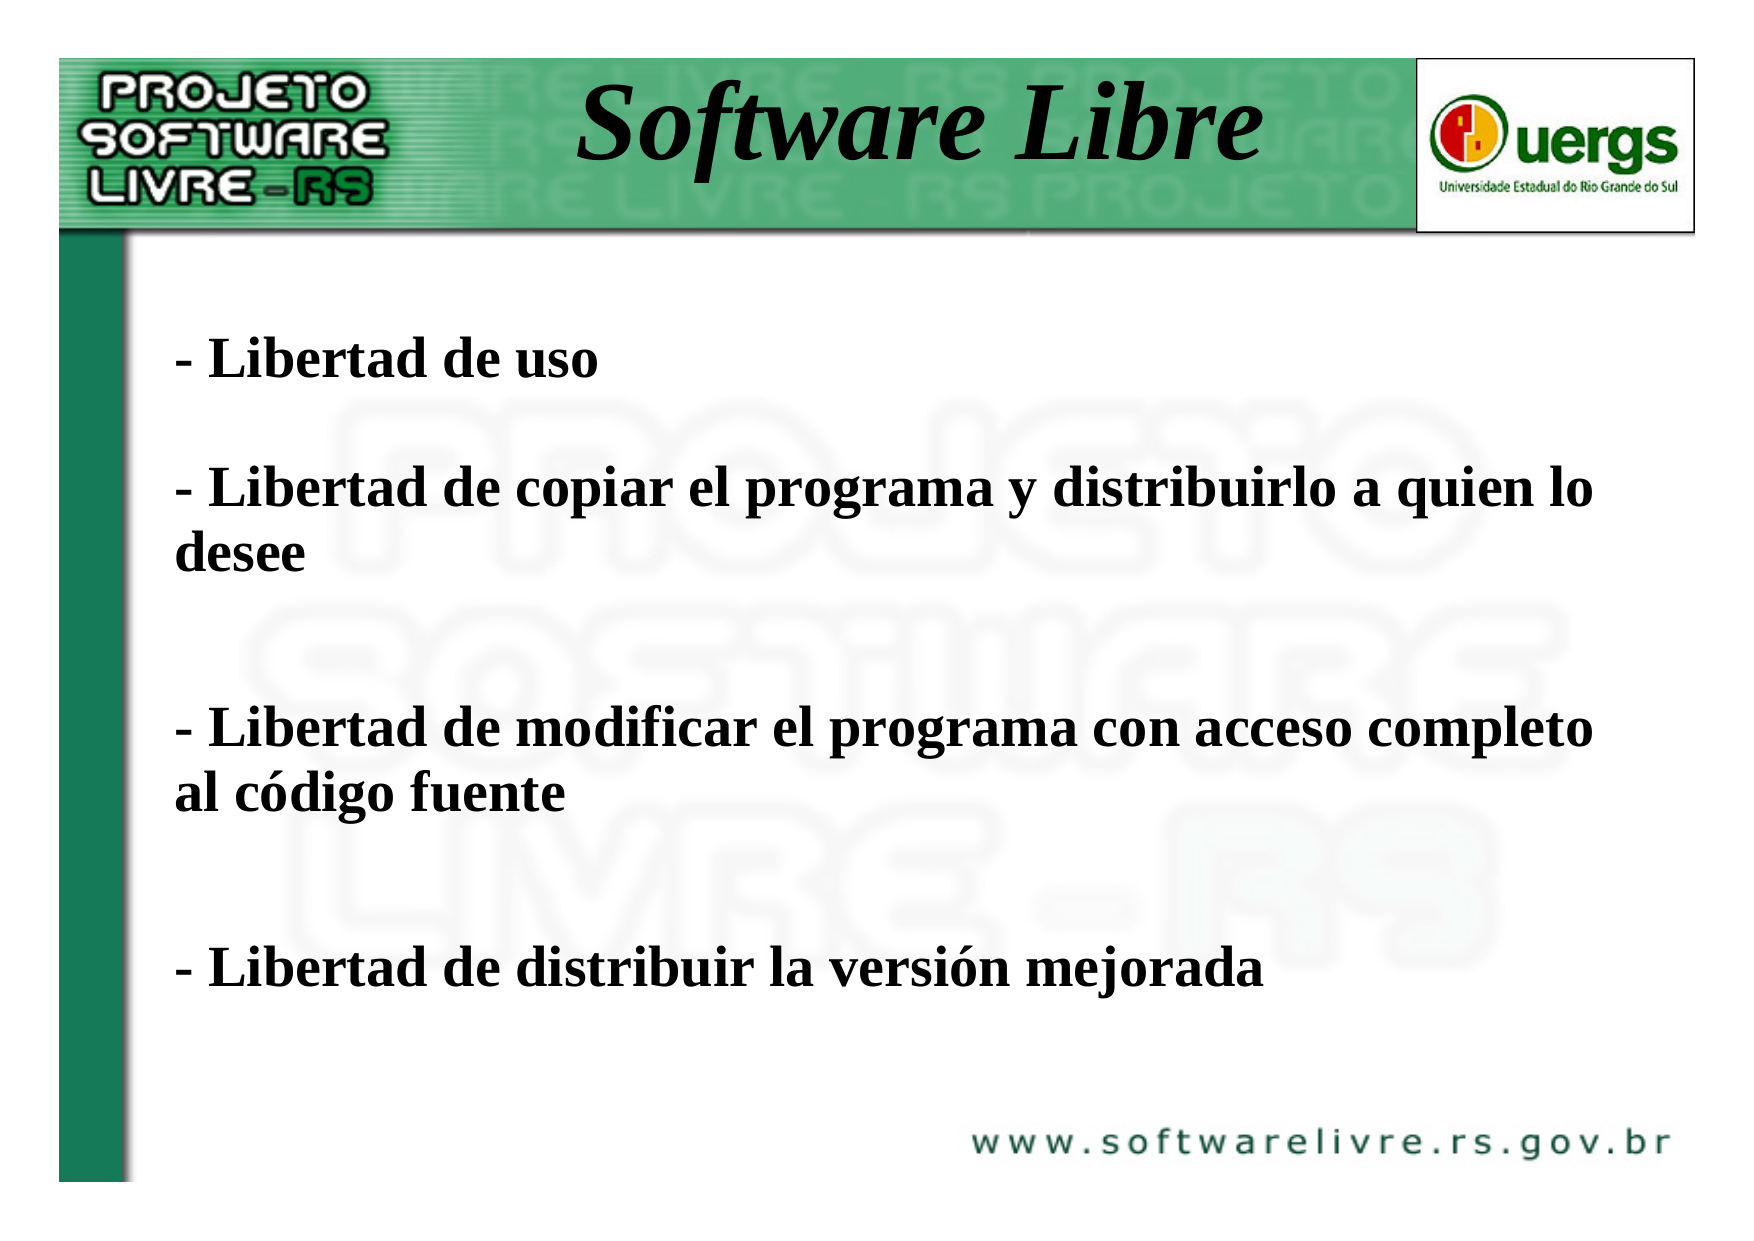

Software Libre
- Libertad de uso
- Libertad de copiar el programa y distribuirlo a quien lo desee
- Libertad de modificar el programa con acceso completo al código fuente
- Libertad de distribuir la versión mejorada